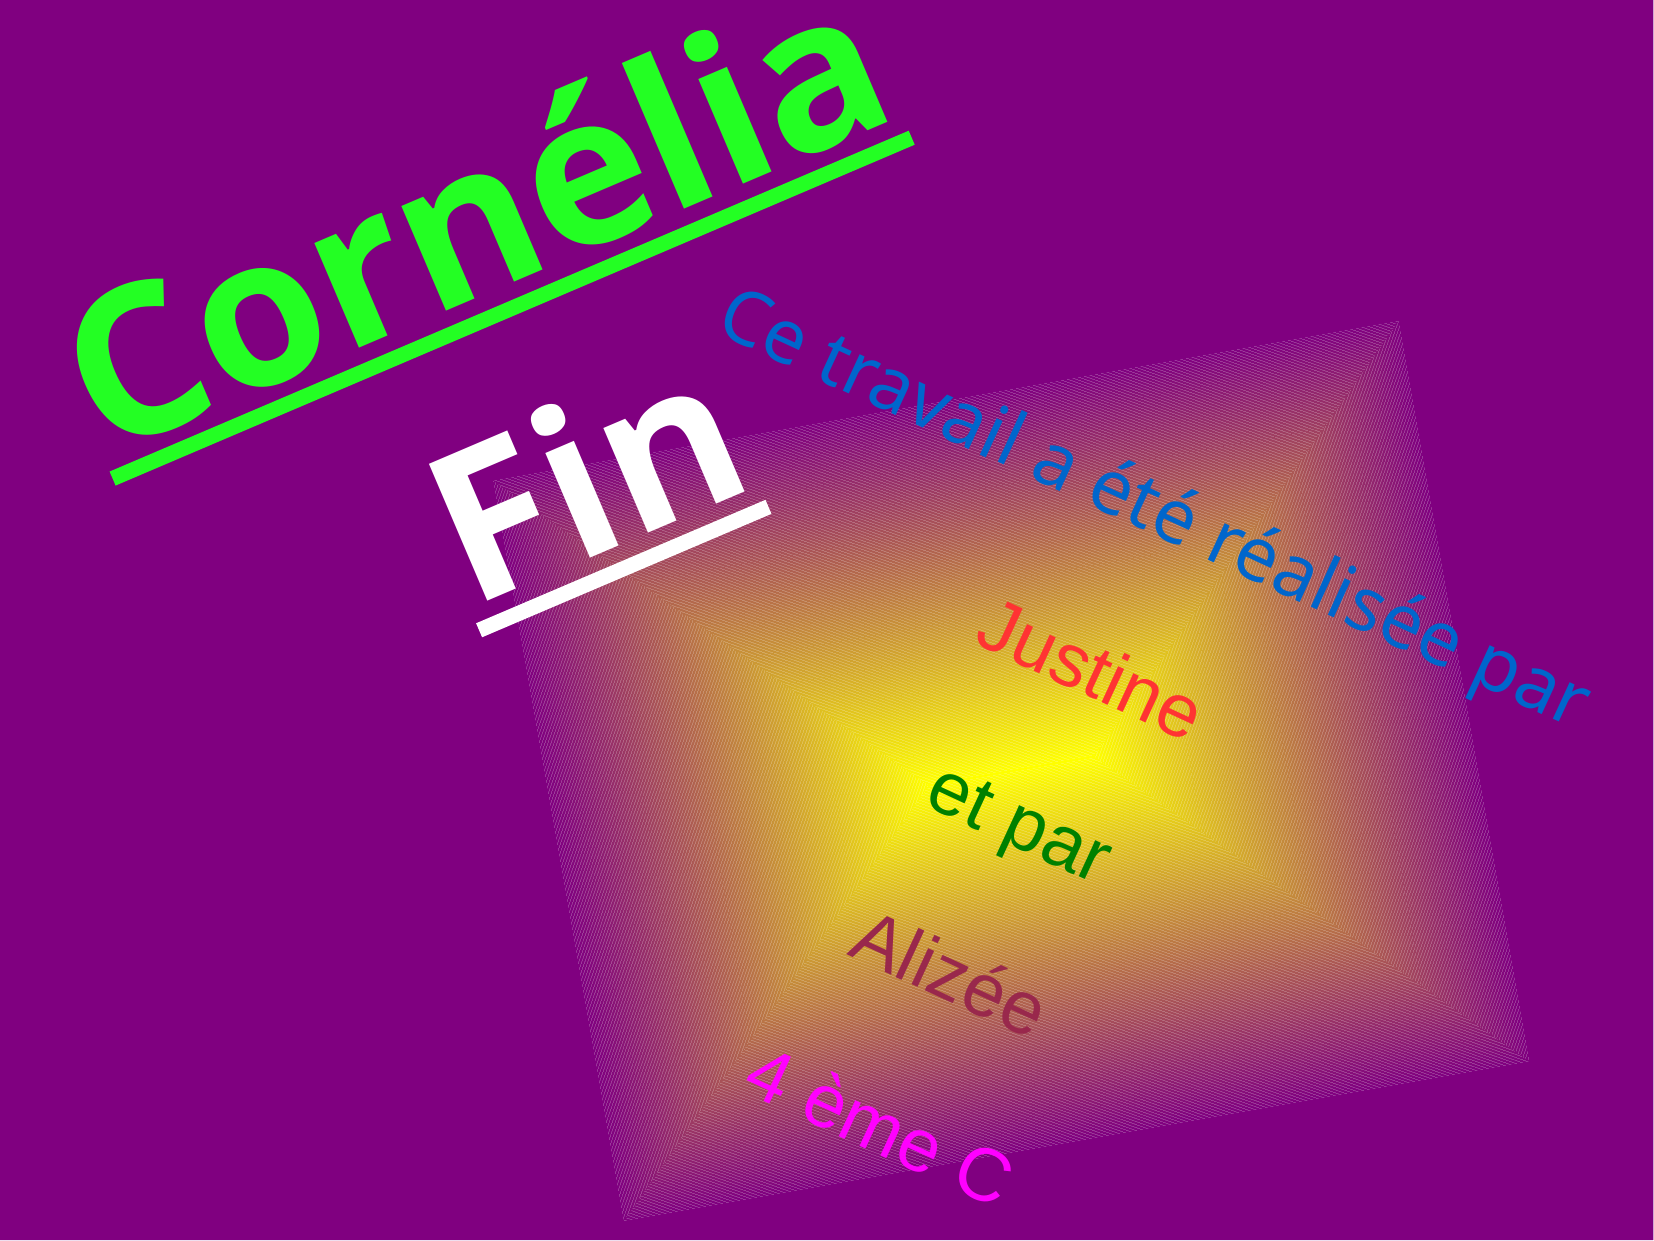

Cornélia
Fin
Ce travail a été réalisée par
Justine
et par
Alizée
4 ème C